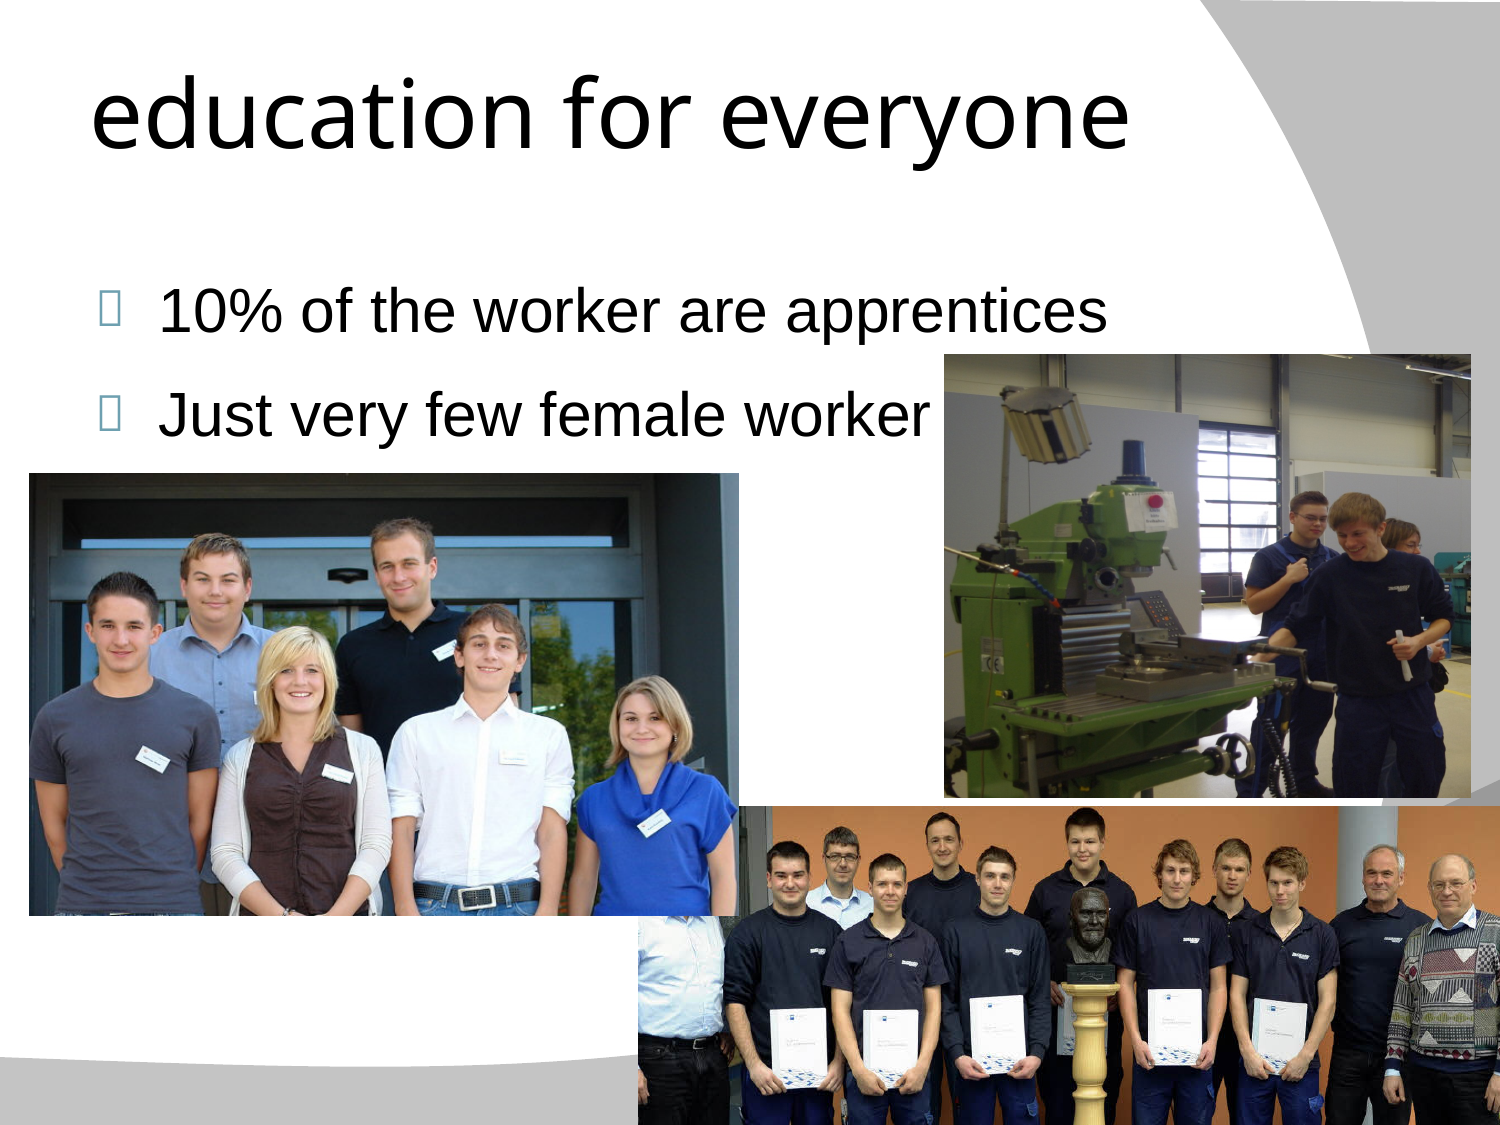

# education for everyone
10% of the worker are apprentices
Just very few female worker